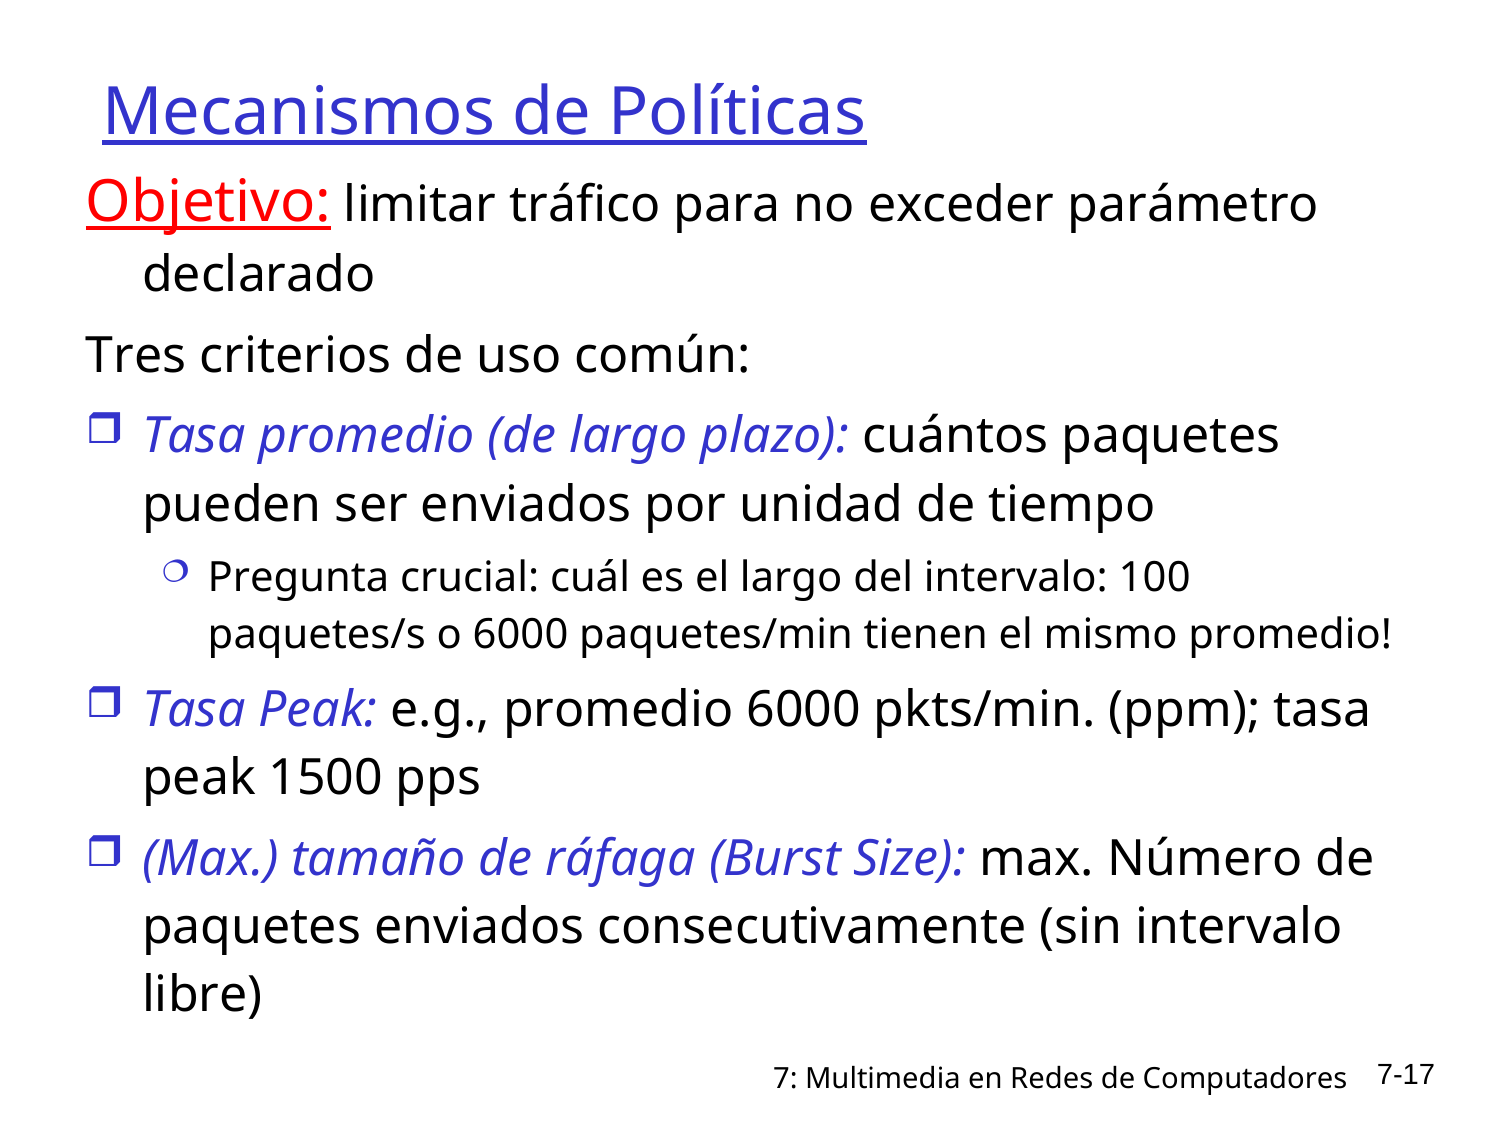

# Mecanismos de Políticas
Objetivo: limitar tráfico para no exceder parámetro declarado
Tres criterios de uso común:
Tasa promedio (de largo plazo): cuántos paquetes pueden ser enviados por unidad de tiempo
Pregunta crucial: cuál es el largo del intervalo: 100 paquetes/s o 6000 paquetes/min tienen el mismo promedio!
Tasa Peak: e.g., promedio 6000 pkts/min. (ppm); tasa peak 1500 pps
(Max.) tamaño de ráfaga (Burst Size): max. Número de paquetes enviados consecutivamente (sin intervalo libre)
17